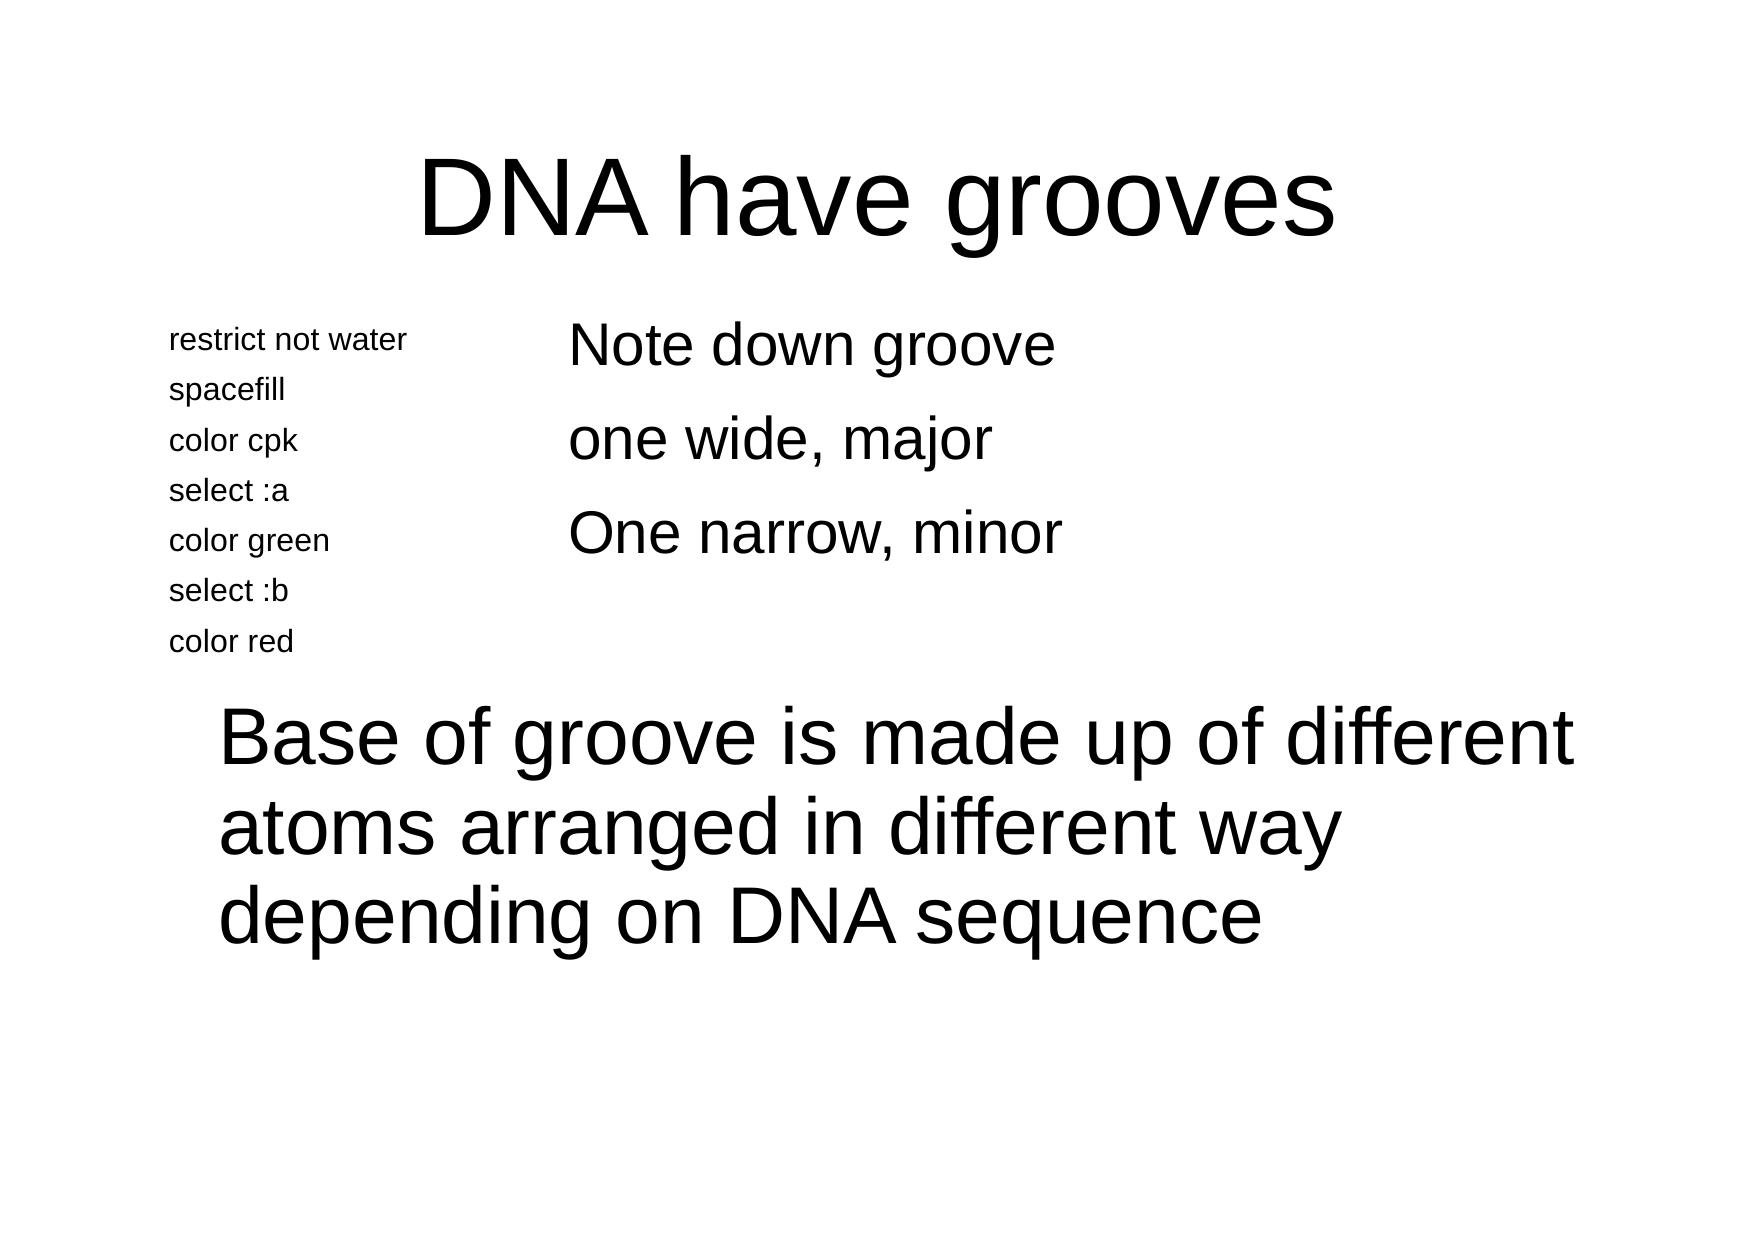

# DNA have grooves
Note down groove
one wide, major
One narrow, minor
restrict not water
spacefill
color cpk
select :a
color green
select :b
color red
Base of groove is made up of different atoms arranged in different way depending on DNA sequence